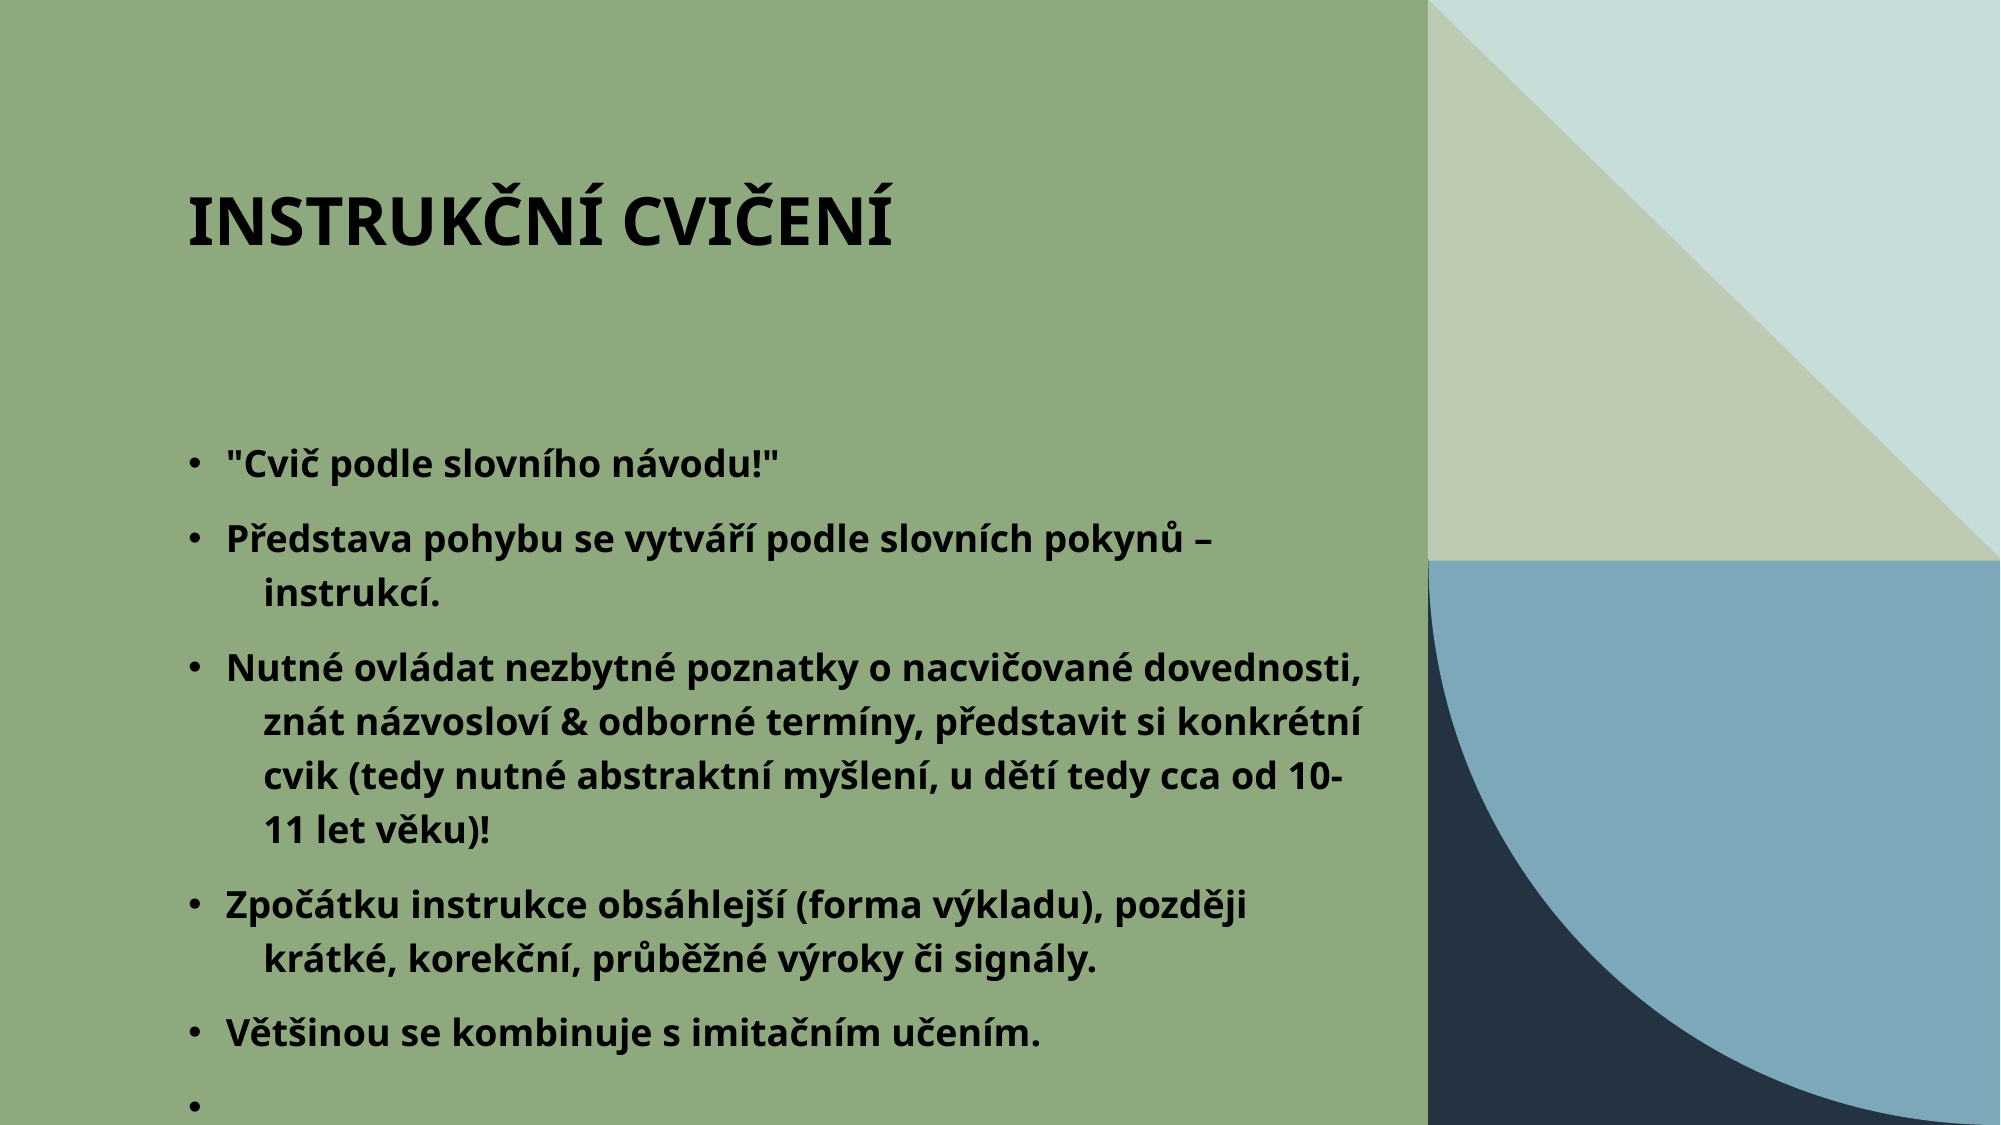

# INSTRUKČNÍ CVIČENÍ
"Cvič podle slovního návodu!"
Představa pohybu se vytváří podle slovních pokynů – instrukcí.
Nutné ovládat nezbytné poznatky o nacvičované dovednosti, znát názvosloví & odborné termíny, představit si konkrétní cvik (tedy nutné abstraktní myšlení, u dětí tedy cca od 10-11 let věku)!
Zpočátku instrukce obsáhlejší (forma výkladu), později krátké, korekční, průběžné výroky či signály.
Většinou se kombinuje s imitačním učením.